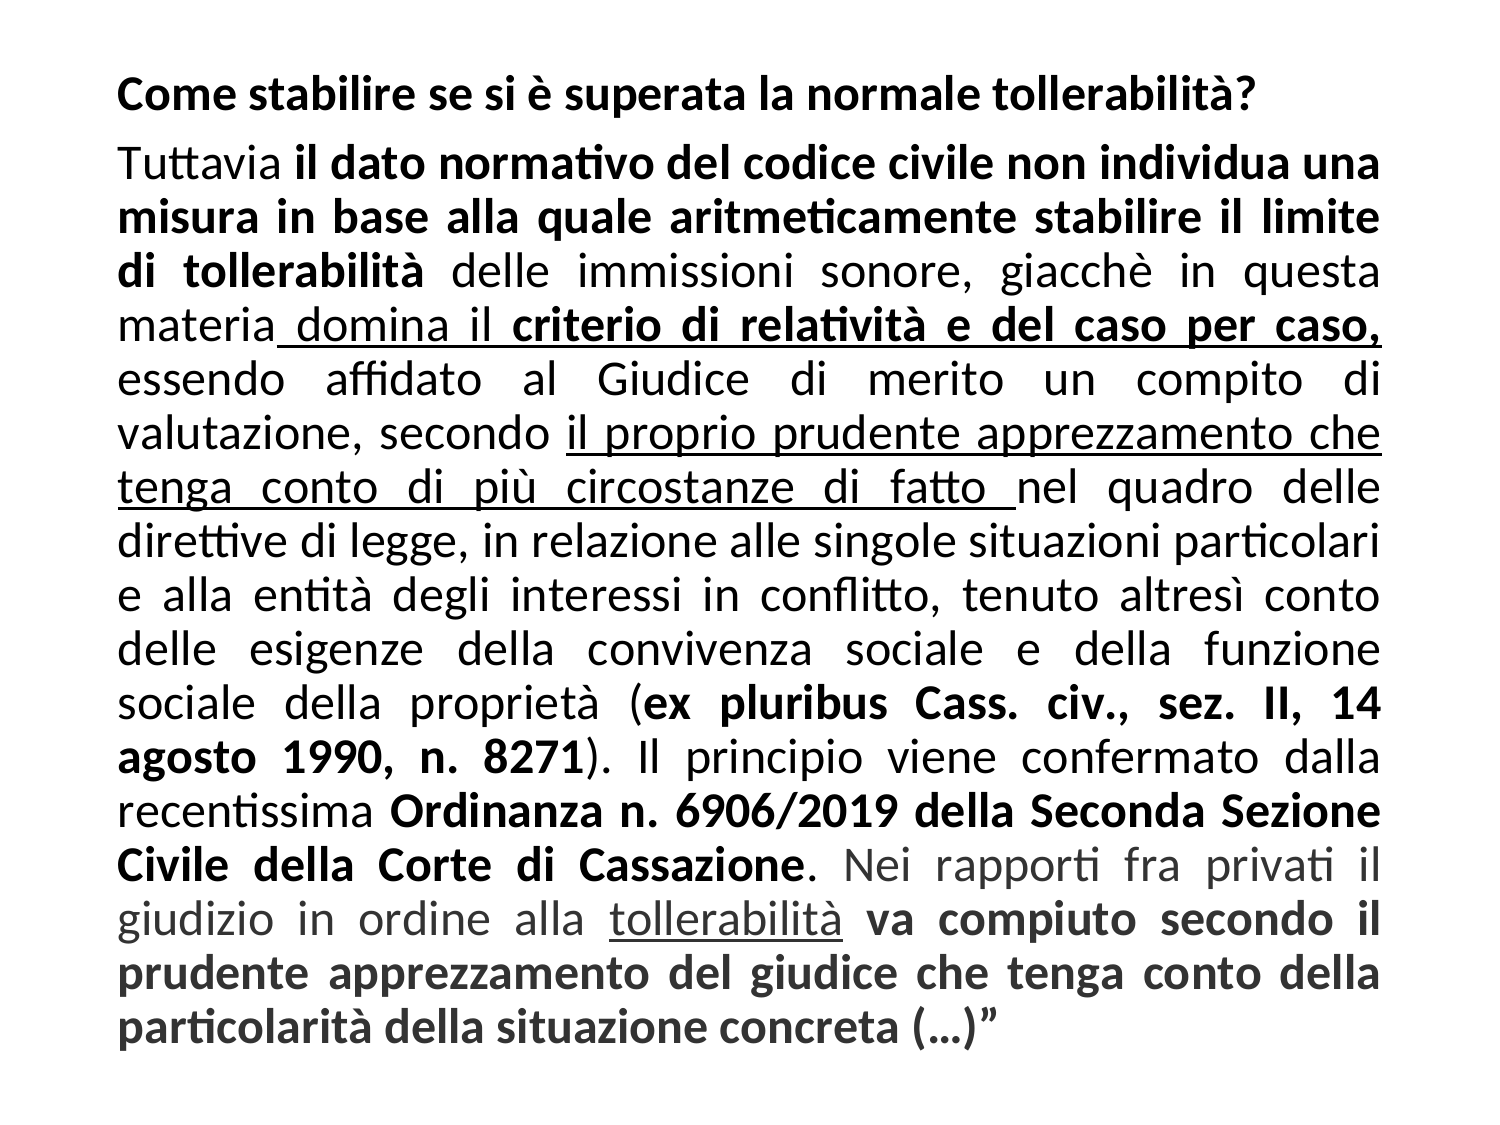

# Come stabilire se si è superata la normale tollerabilità?
Tuttavia il dato normativo del codice civile non individua una misura in base alla quale aritmeticamente stabilire il limite di tollerabilità delle immissioni sonore, giacchè in questa materia domina il criterio di relatività e del caso per caso, essendo affidato al Giudice di merito un compito di valutazione, secondo il proprio prudente apprezzamento che tenga conto di più circostanze di fatto nel quadro delle direttive di legge, in relazione alle singole situazioni particolari e alla entità degli interessi in conflitto, tenuto altresì conto delle esigenze della convivenza sociale e della funzione sociale della proprietà (ex pluribus Cass. civ., sez. II, 14 agosto 1990, n. 8271). Il principio viene confermato dalla recentissima Ordinanza n. 6906/2019 della Seconda Sezione Civile della Corte di Cassazione. Nei rapporti fra privati il giudizio in ordine alla tollerabilità va compiuto secondo il prudente apprezzamento del giudice che tenga conto della particolarità della situazione concreta (…)”